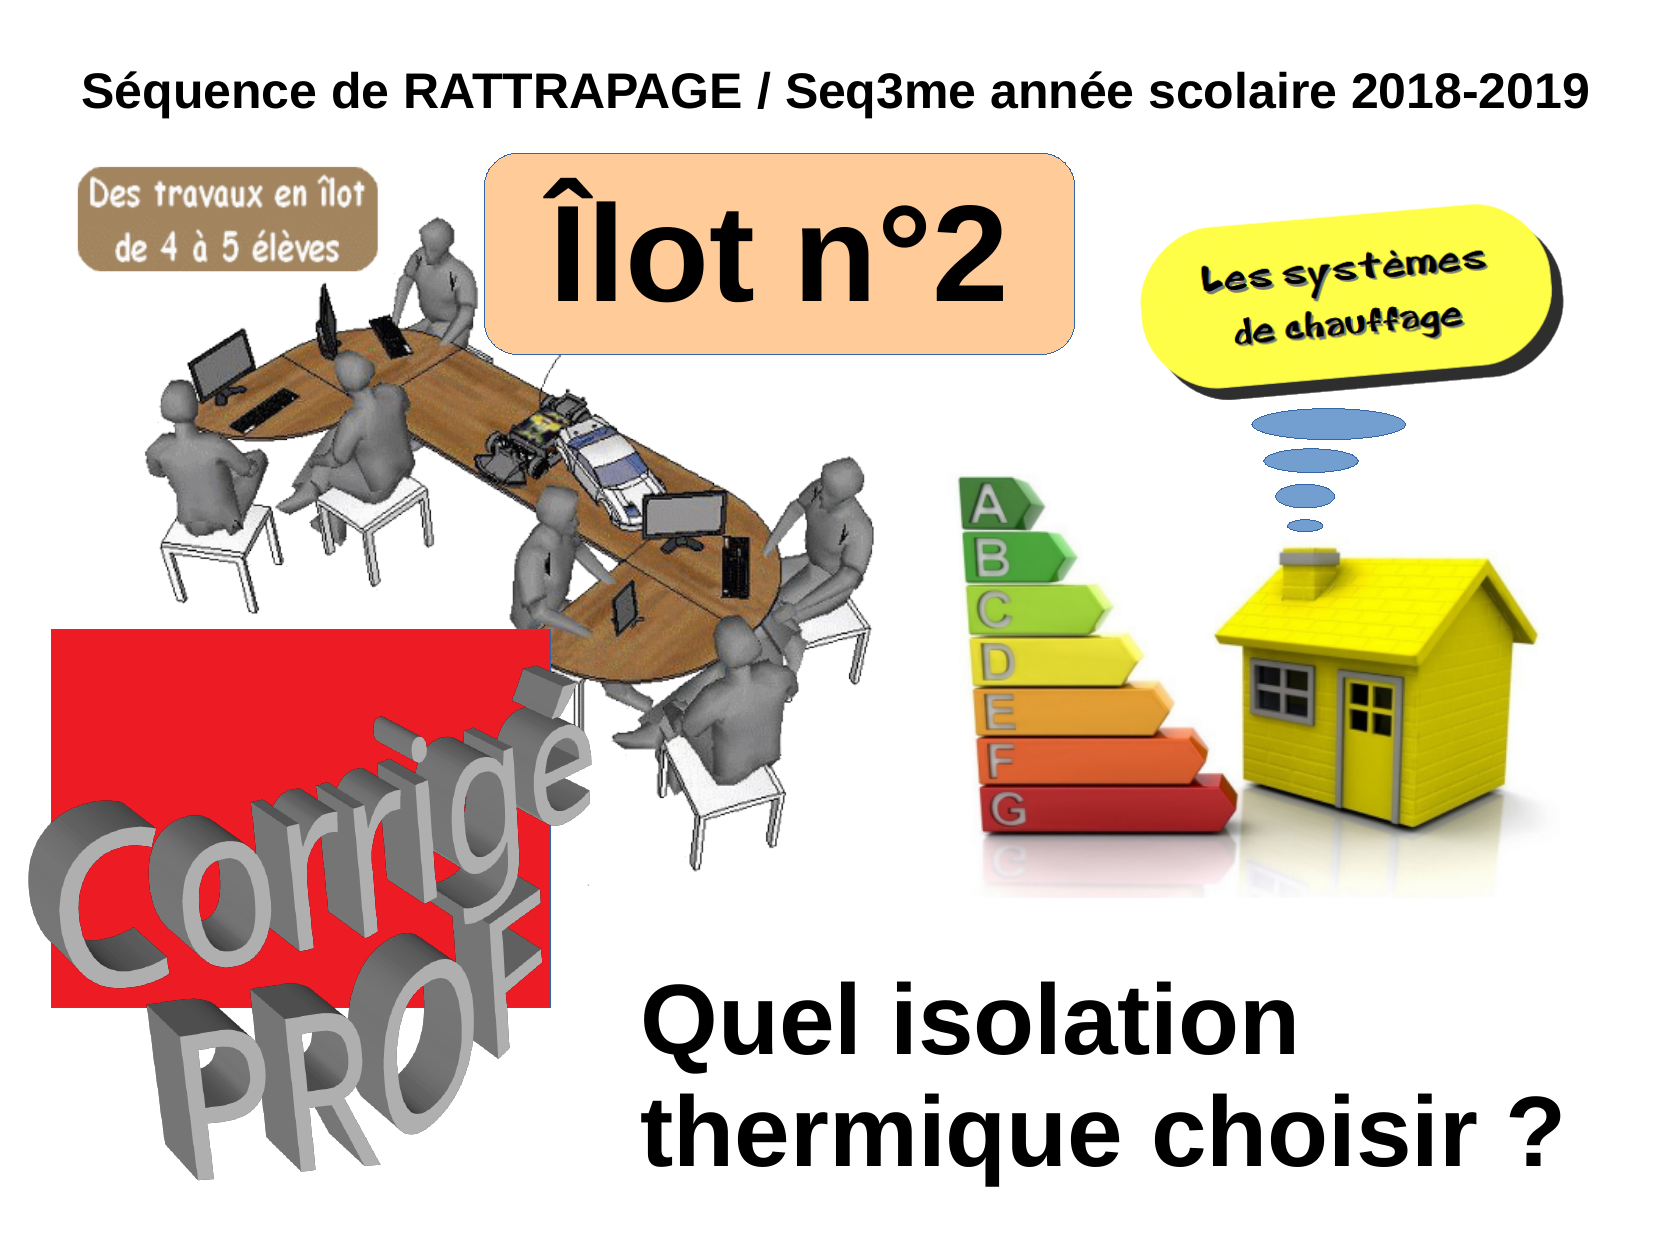

Séquence de RATTRAPAGE / Seq3me année scolaire 2018-2019
Îlot n°2
Corrigé
PROF
Quel isolation thermique choisir ?